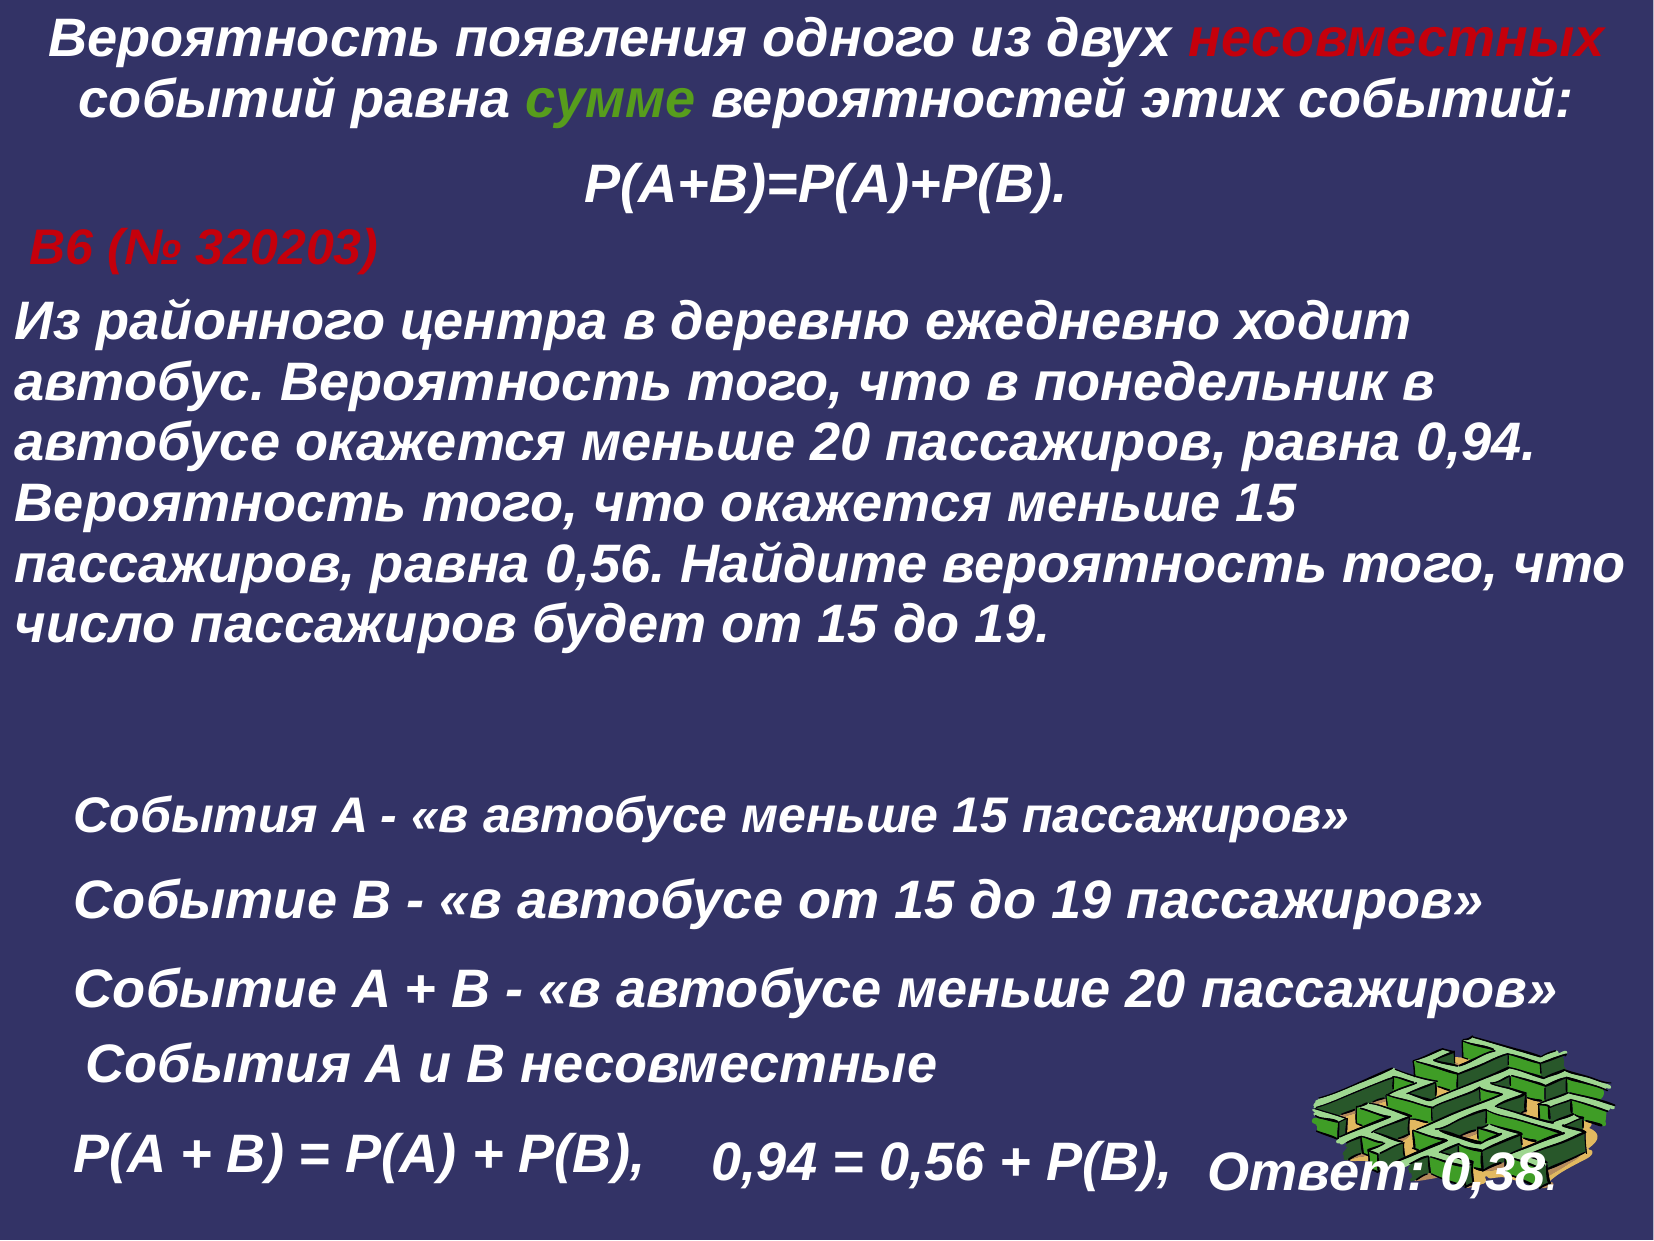

Вероятность появления одного из двух несовместных событий равна сумме вероятностей этих событий:
Р(А+В)=Р(А)+Р(В).
B6 (№ 320203)
Из районного центра в деревню ежедневно ходит автобус. Вероятность того, что в понедельник в автобусе окажется меньше 20 пассажиров, равна 0,94. Вероятность того, что окажется меньше 15 пассажиров, равна 0,56. Найдите вероятность того, что число пассажиров будет от 15 до 19.
События A - «в автобусе меньше 15 пассажиров»
Событие В - «в автобусе от 15 до 19 пассажиров»
Событие A + B - «в автобусе меньше 20 пассажиров»
События A и В несовместные
P(A + B) = P(A) + P(B),
0,94 = 0,56 + P(В),
Ответ: 0,38.